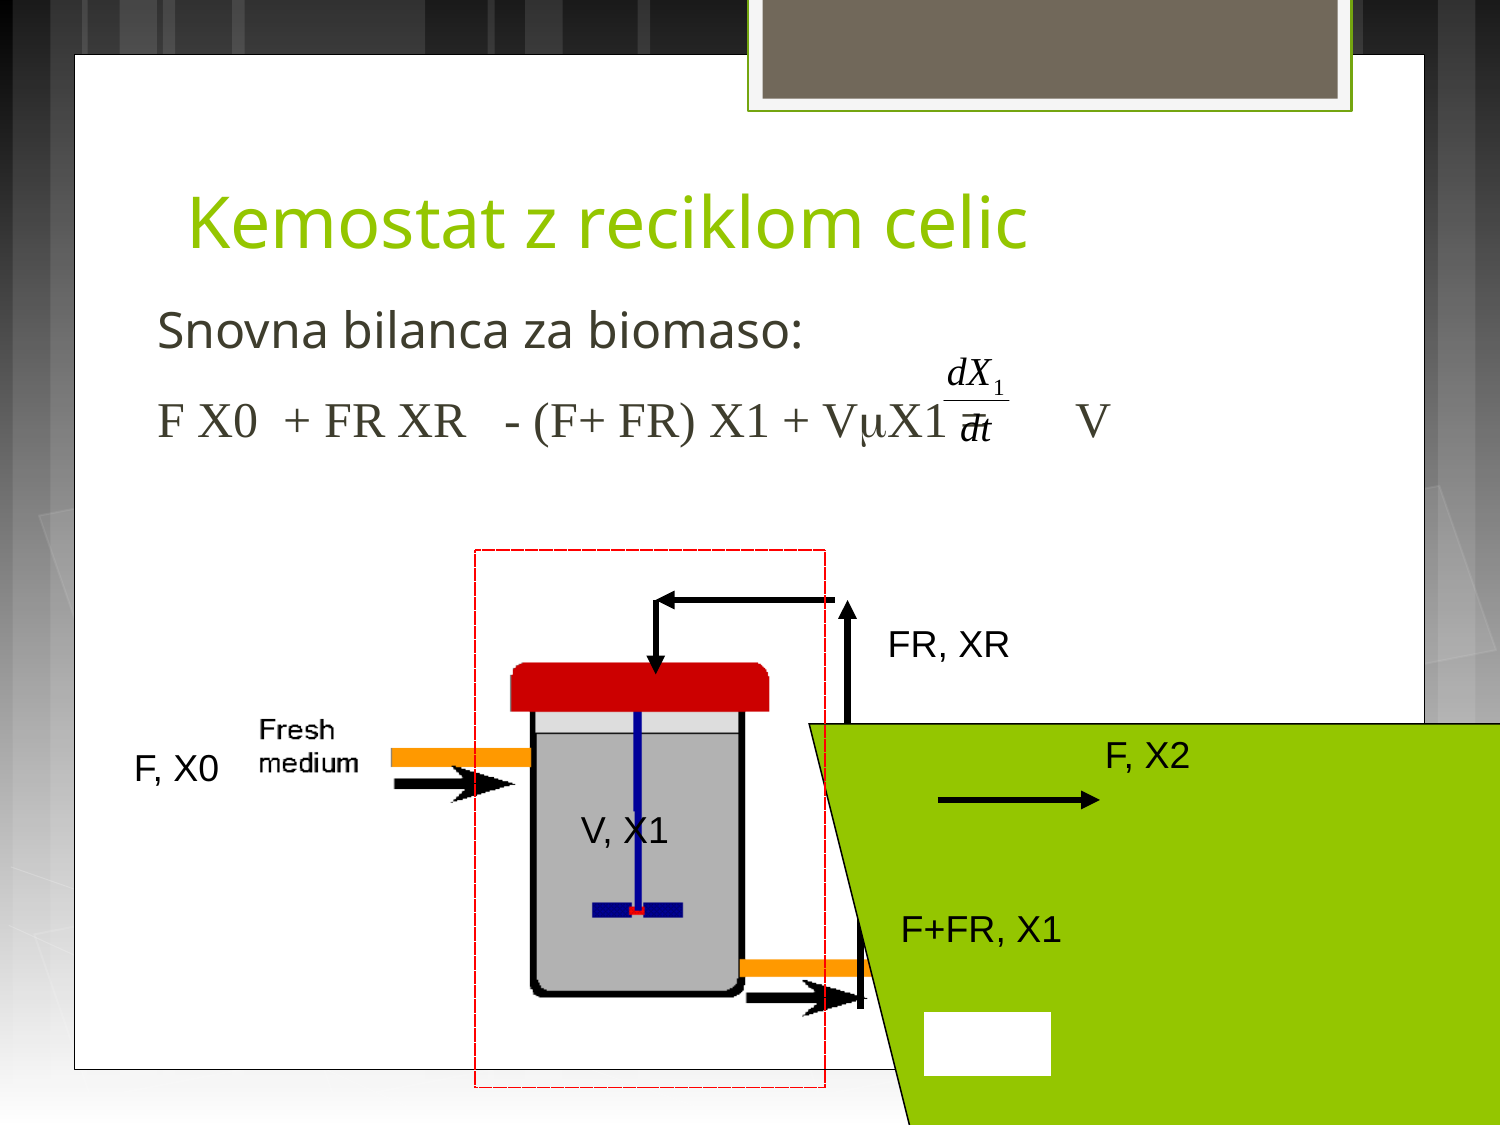

# Kemostat z reciklom celic
Snovna bilanca za biomaso:
F X0 + FR XR - (F+ FR) X1 + VmX1 = V
FR, XR
F, X2
F, X0
V, X1
F+FR, X1